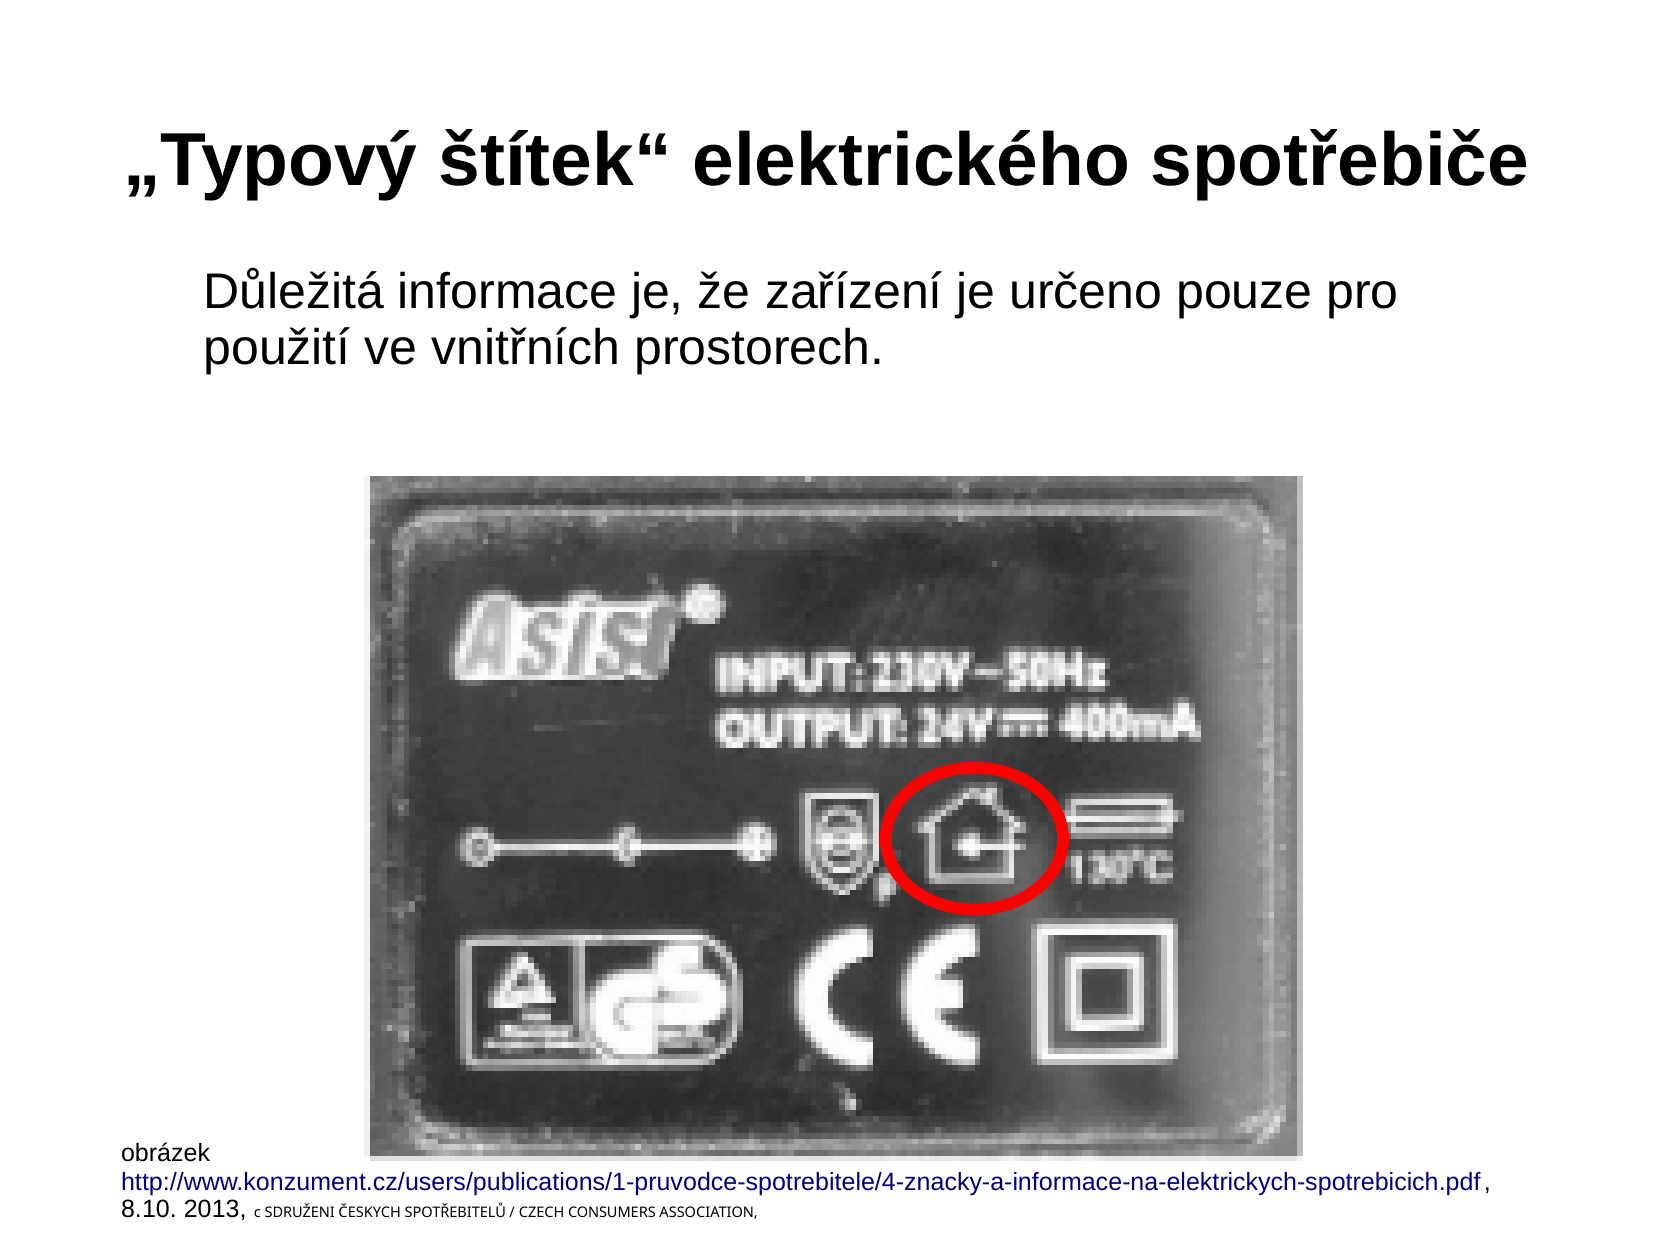

# „Typový štítek“ elektrického spotřebiče
Důležitá informace je, že zařízení je určeno pouze pro použití ve vnitřních prostorech.
obrázekhttp://www.konzument.cz/users/publications/1-pruvodce-spotrebitele/4-znacky-a-informace-na-elektrickych-spotrebicich.pdf,
8.10. 2013, c SDRUŽENI ČESKYCH SPOTŘEBITELŮ / CZECH CONSUMERS ASSOCIATION,